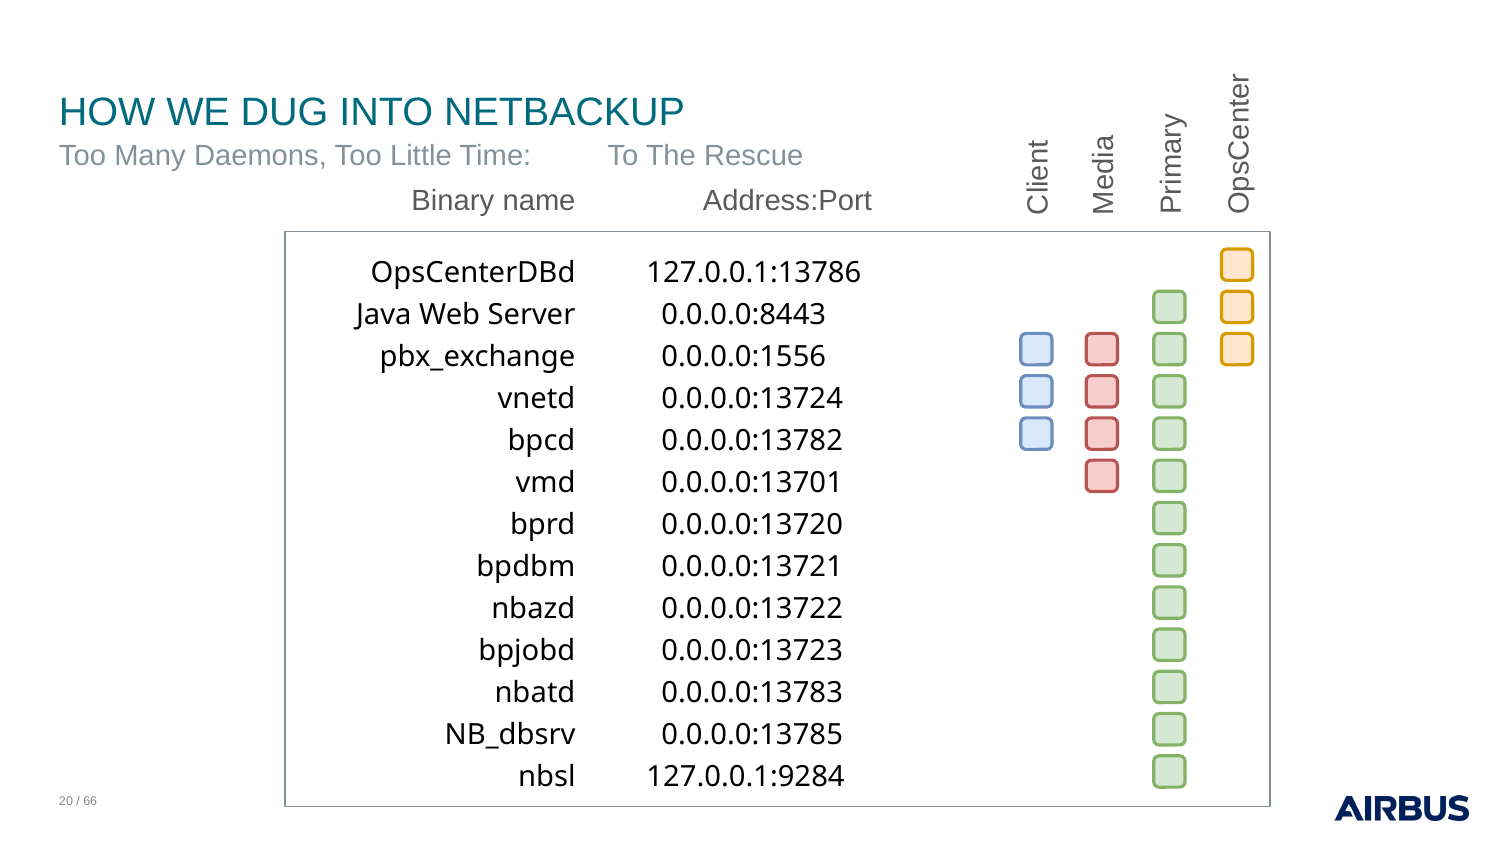

# HOW WE DUG INTO NETBACKUP Too Many Daemons, Too Little Time: $ ss To The Rescue
OpsCenter
Client
Primary
Media
Binary name
Address:Port
OpsCenterDBd
Java Web Server
pbx_exchange
vnetd
bpcd
vmd
bprd
bpdbm
nbazd
bpjobd
nbatd
NB_dbsrv
nbsl
127.0.0.1:13786
 0.0.0.0:8443
 0.0.0.0:1556
 0.0.0.0:13724
 0.0.0.0:13782
 0.0.0.0:13701
 0.0.0.0:13720
 0.0.0.0:13721
 0.0.0.0:13722
 0.0.0.0:13723
 0.0.0.0:13783
 0.0.0.0:13785
127.0.0.1:9284